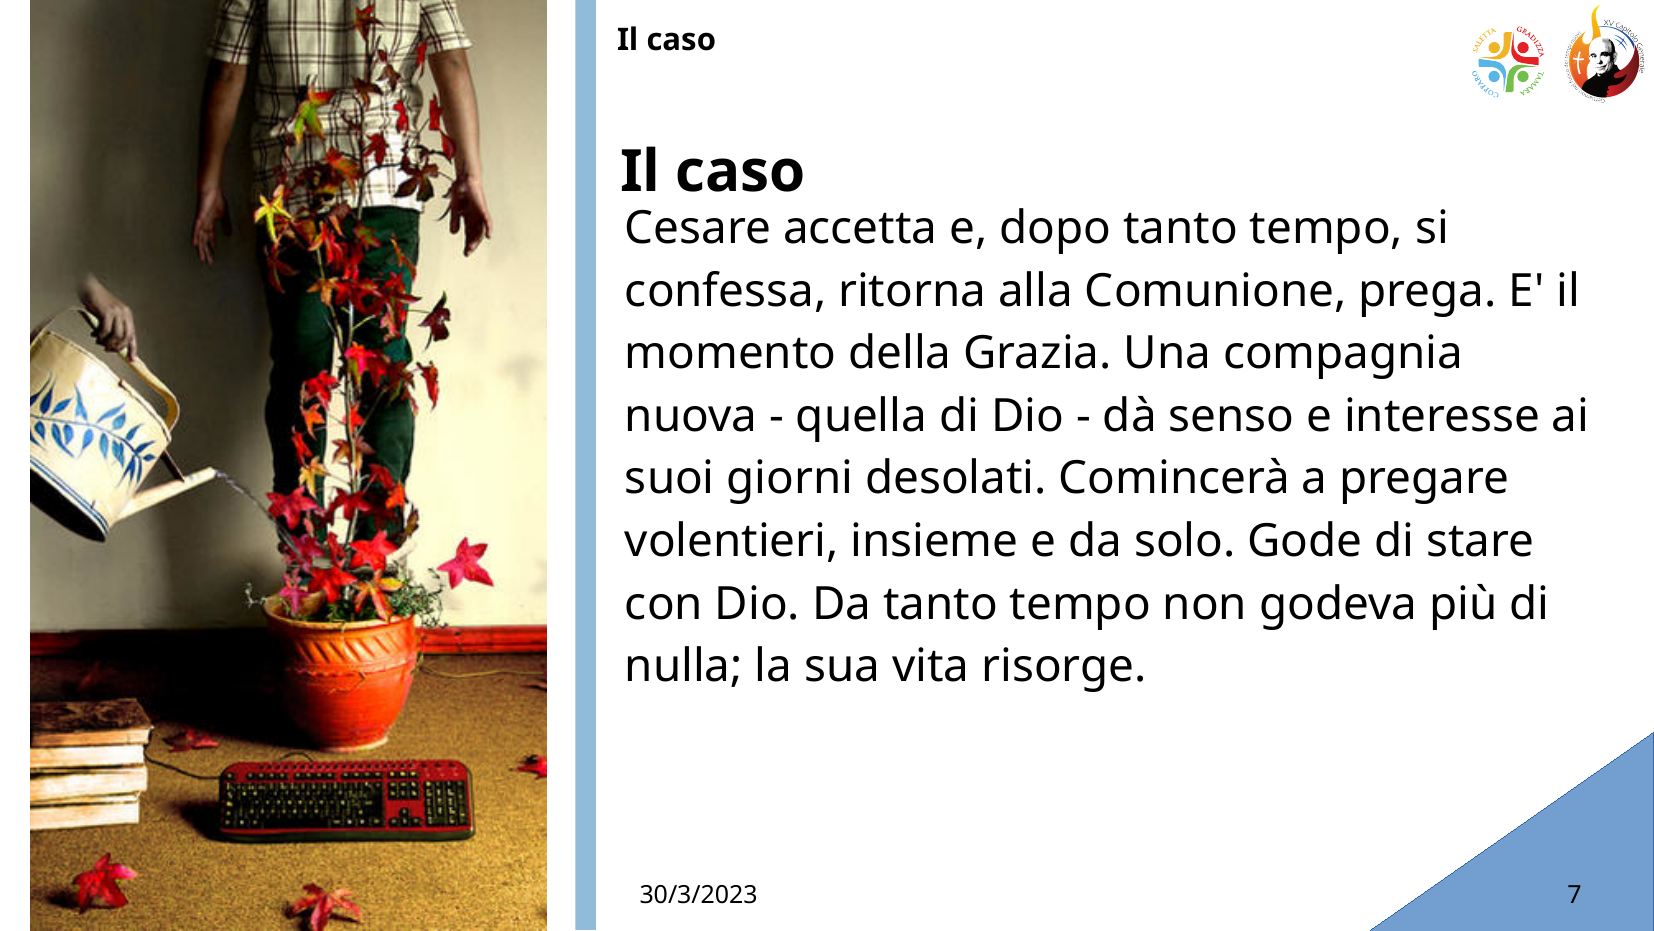

Il caso
Il caso
# Cesare accetta e, dopo tanto tempo, si confessa, ritorna alla Comunione, prega. E' il momento della Grazia. Una compagnia nuova - quella di Dio - dà senso e interesse ai suoi giorni desolati. Comincerà a pregare volentieri, insieme e da solo. Gode di stare con Dio. Da tanto tempo non godeva più di nulla; la sua vita risorge.